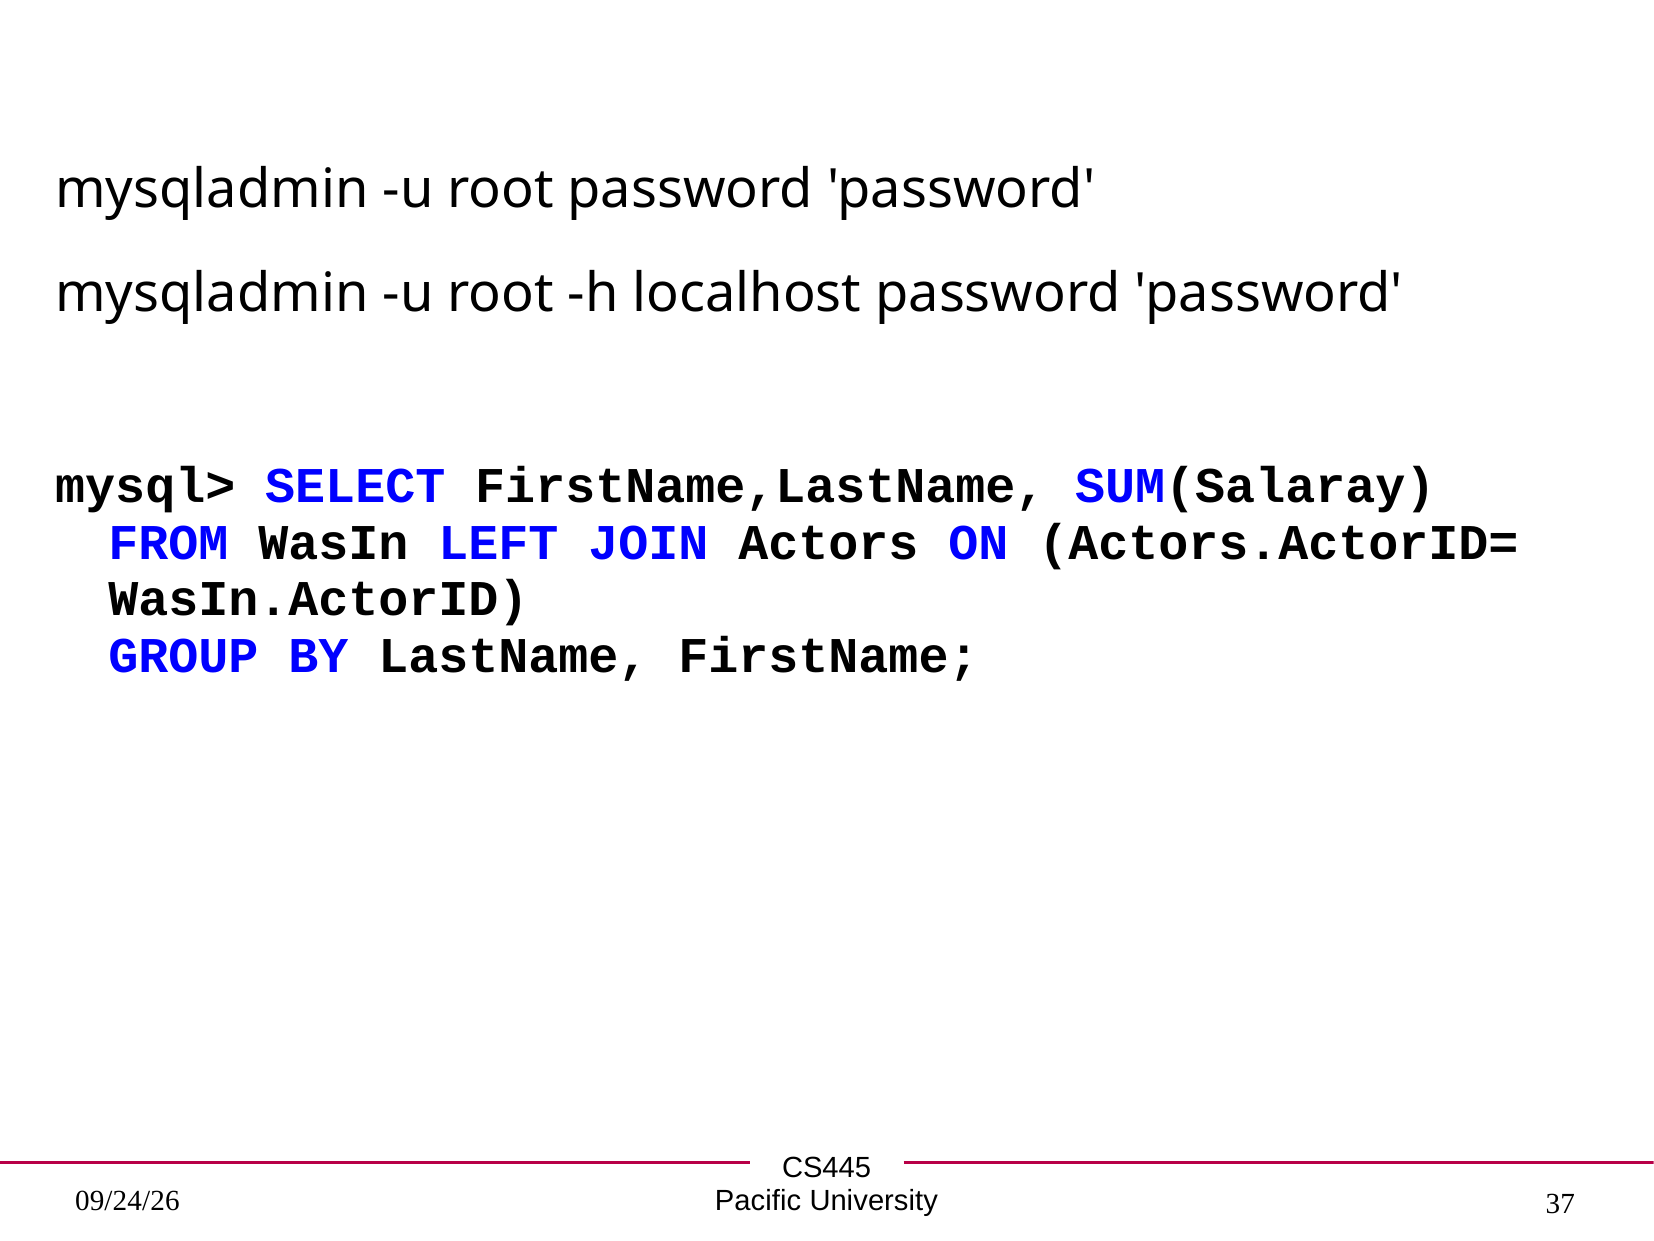

#
mysqladmin -u root password 'password'
mysqladmin -u root -h localhost password 'password'
mysql> SELECT FirstName,LastName, SUM(Salaray)
FROM WasIn LEFT JOIN Actors ON (Actors.ActorID= WasIn.ActorID)
GROUP BY LastName, FirstName;